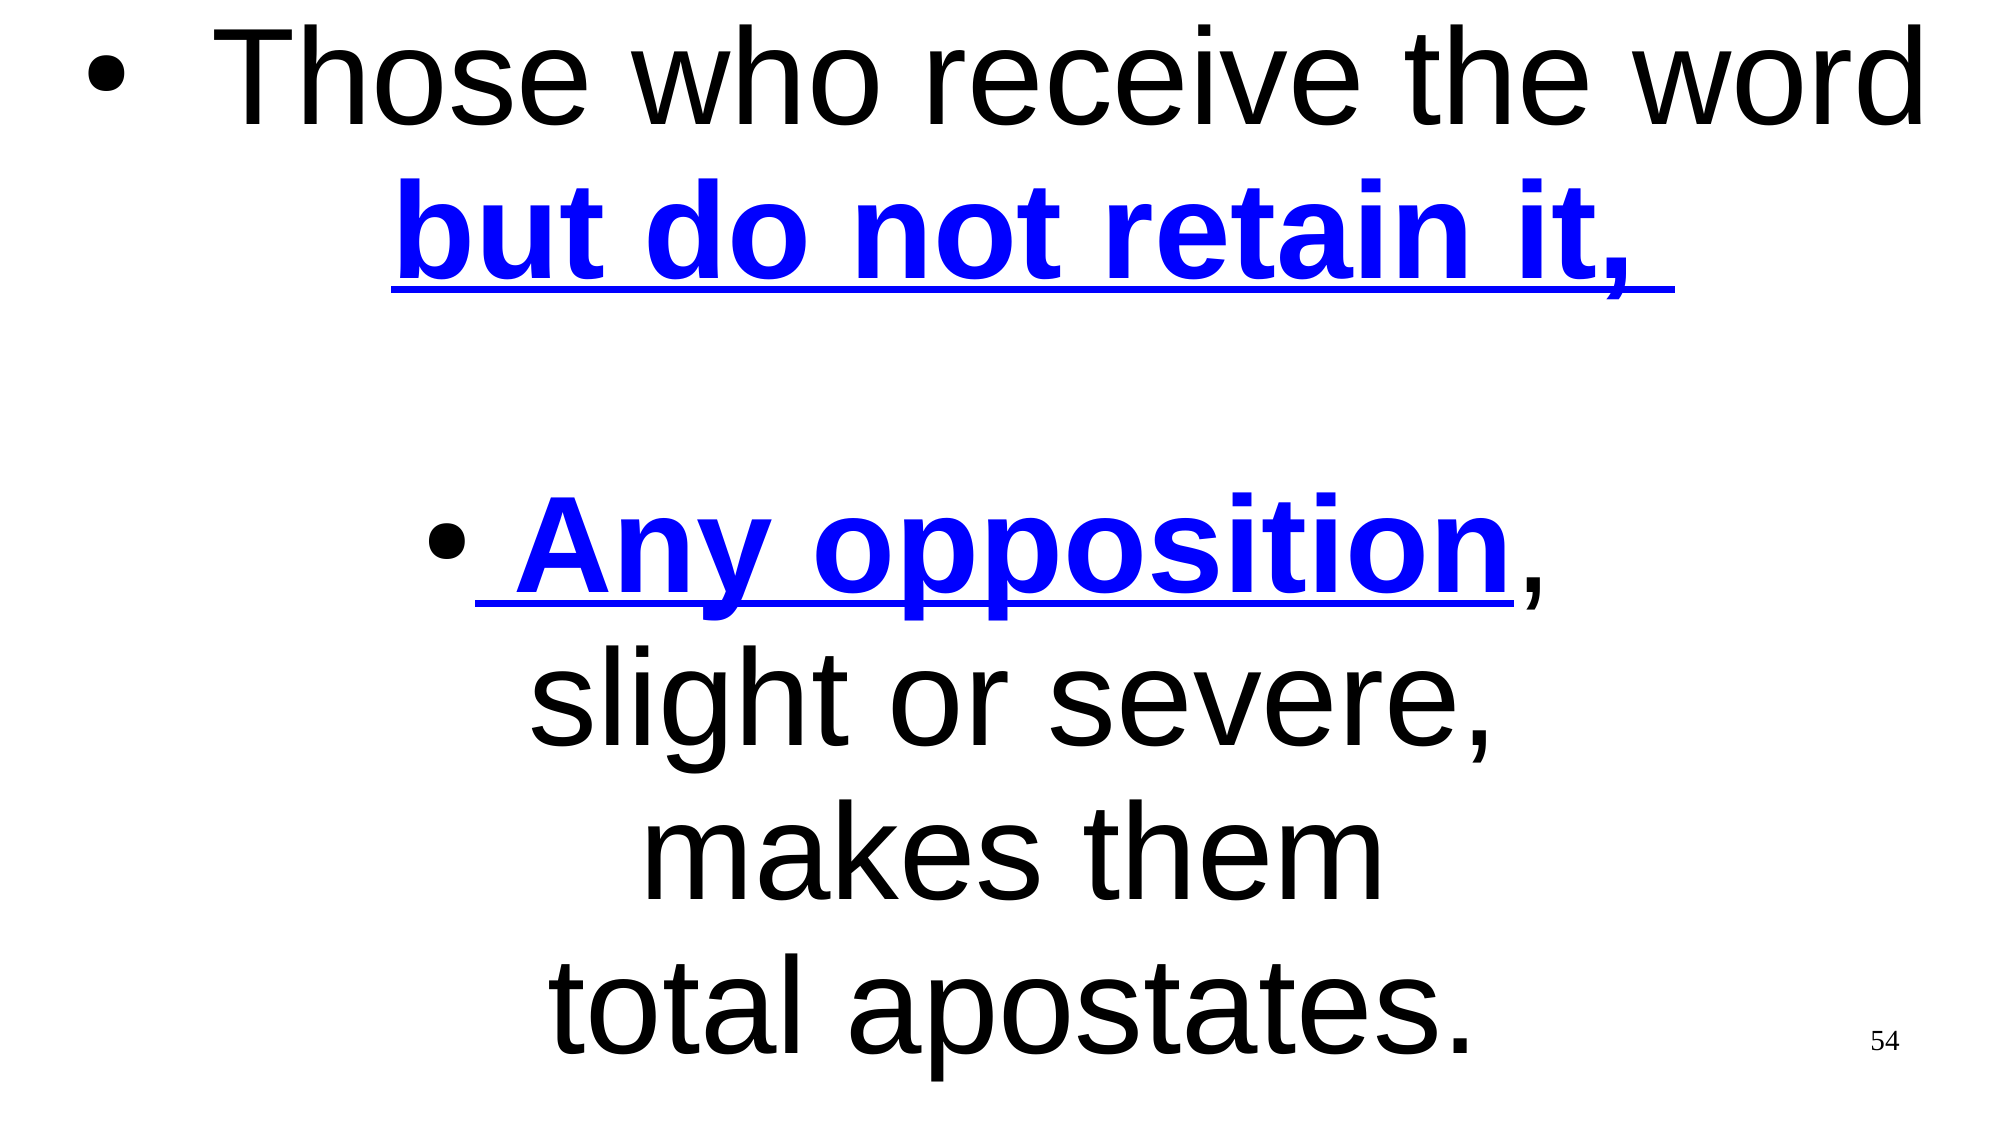

# Those who receive the word but do not retain it,
 Any opposition,
slight or severe,
makes them
total apostates.
54